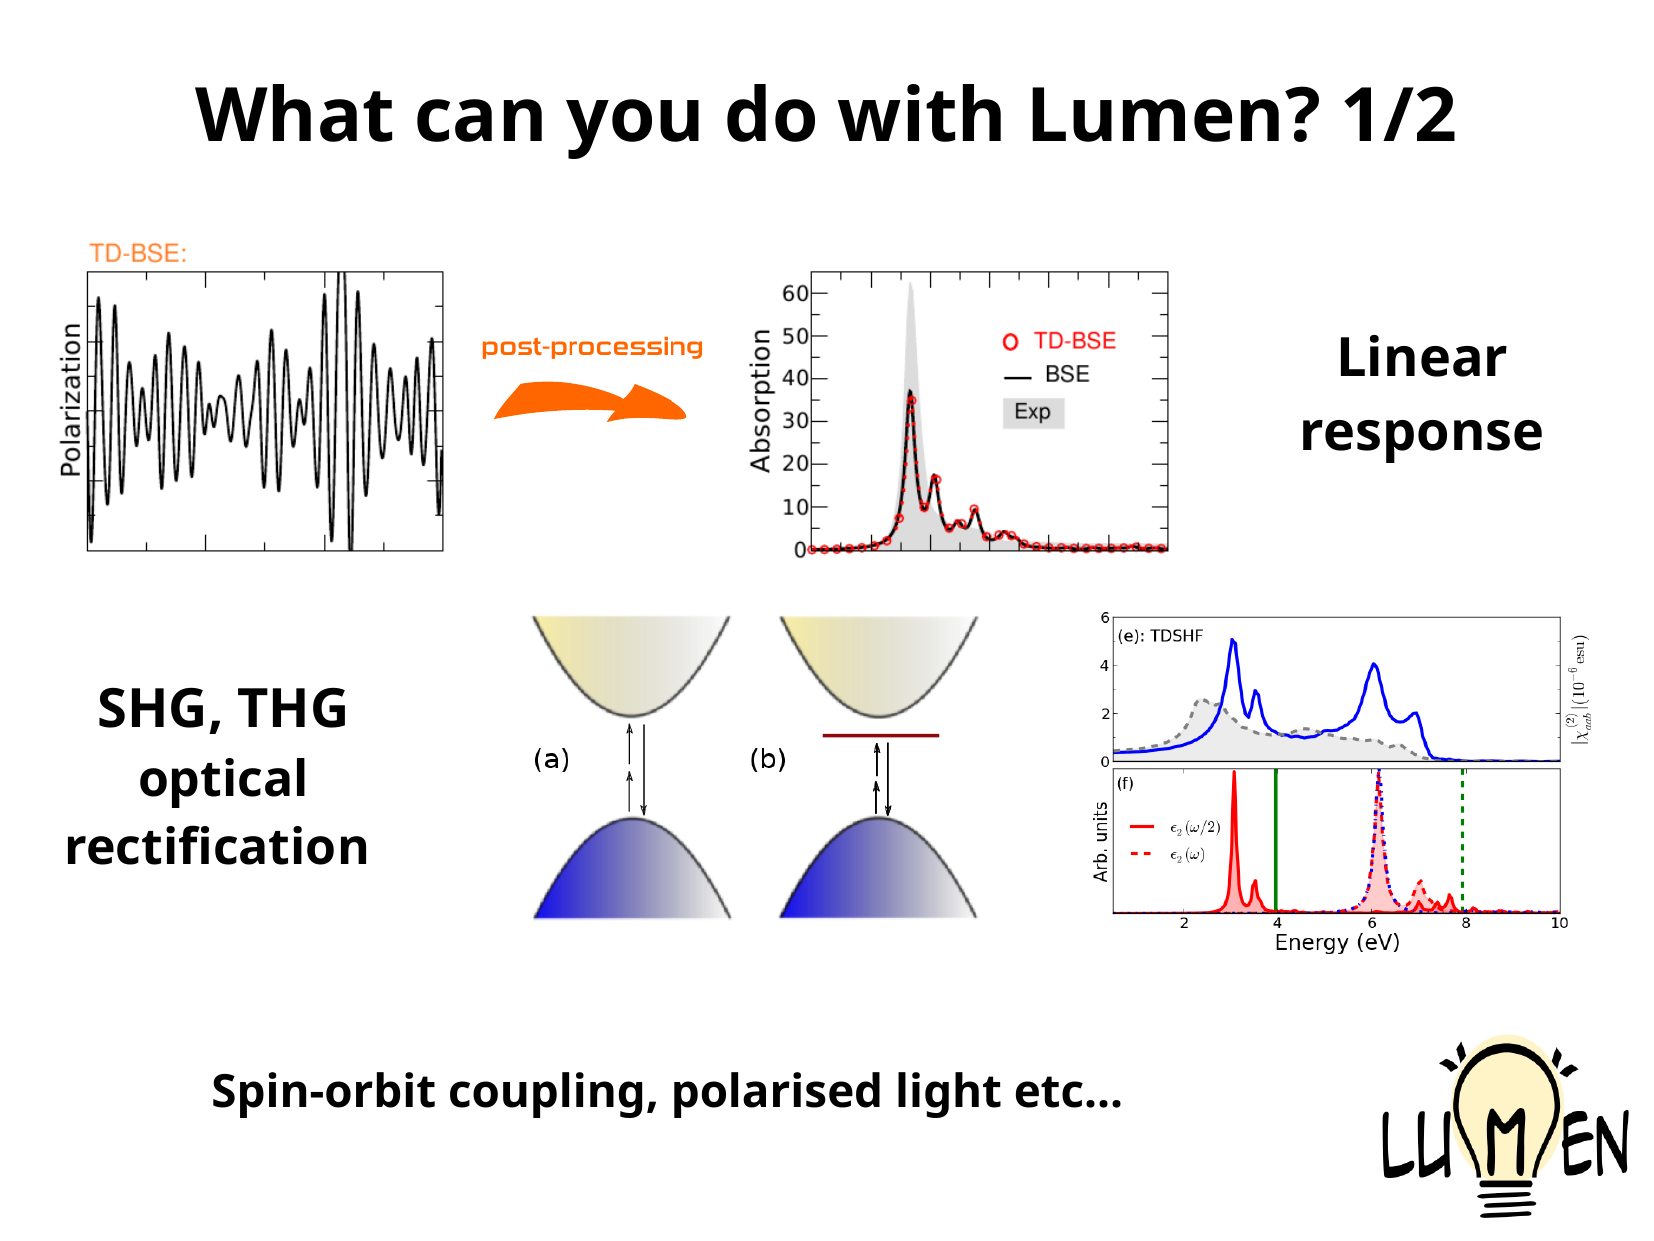

# What can you do with Lumen? 1/2
Linear response
SHG, THG
optical rectification
Spin-orbit coupling, polarised light etc...